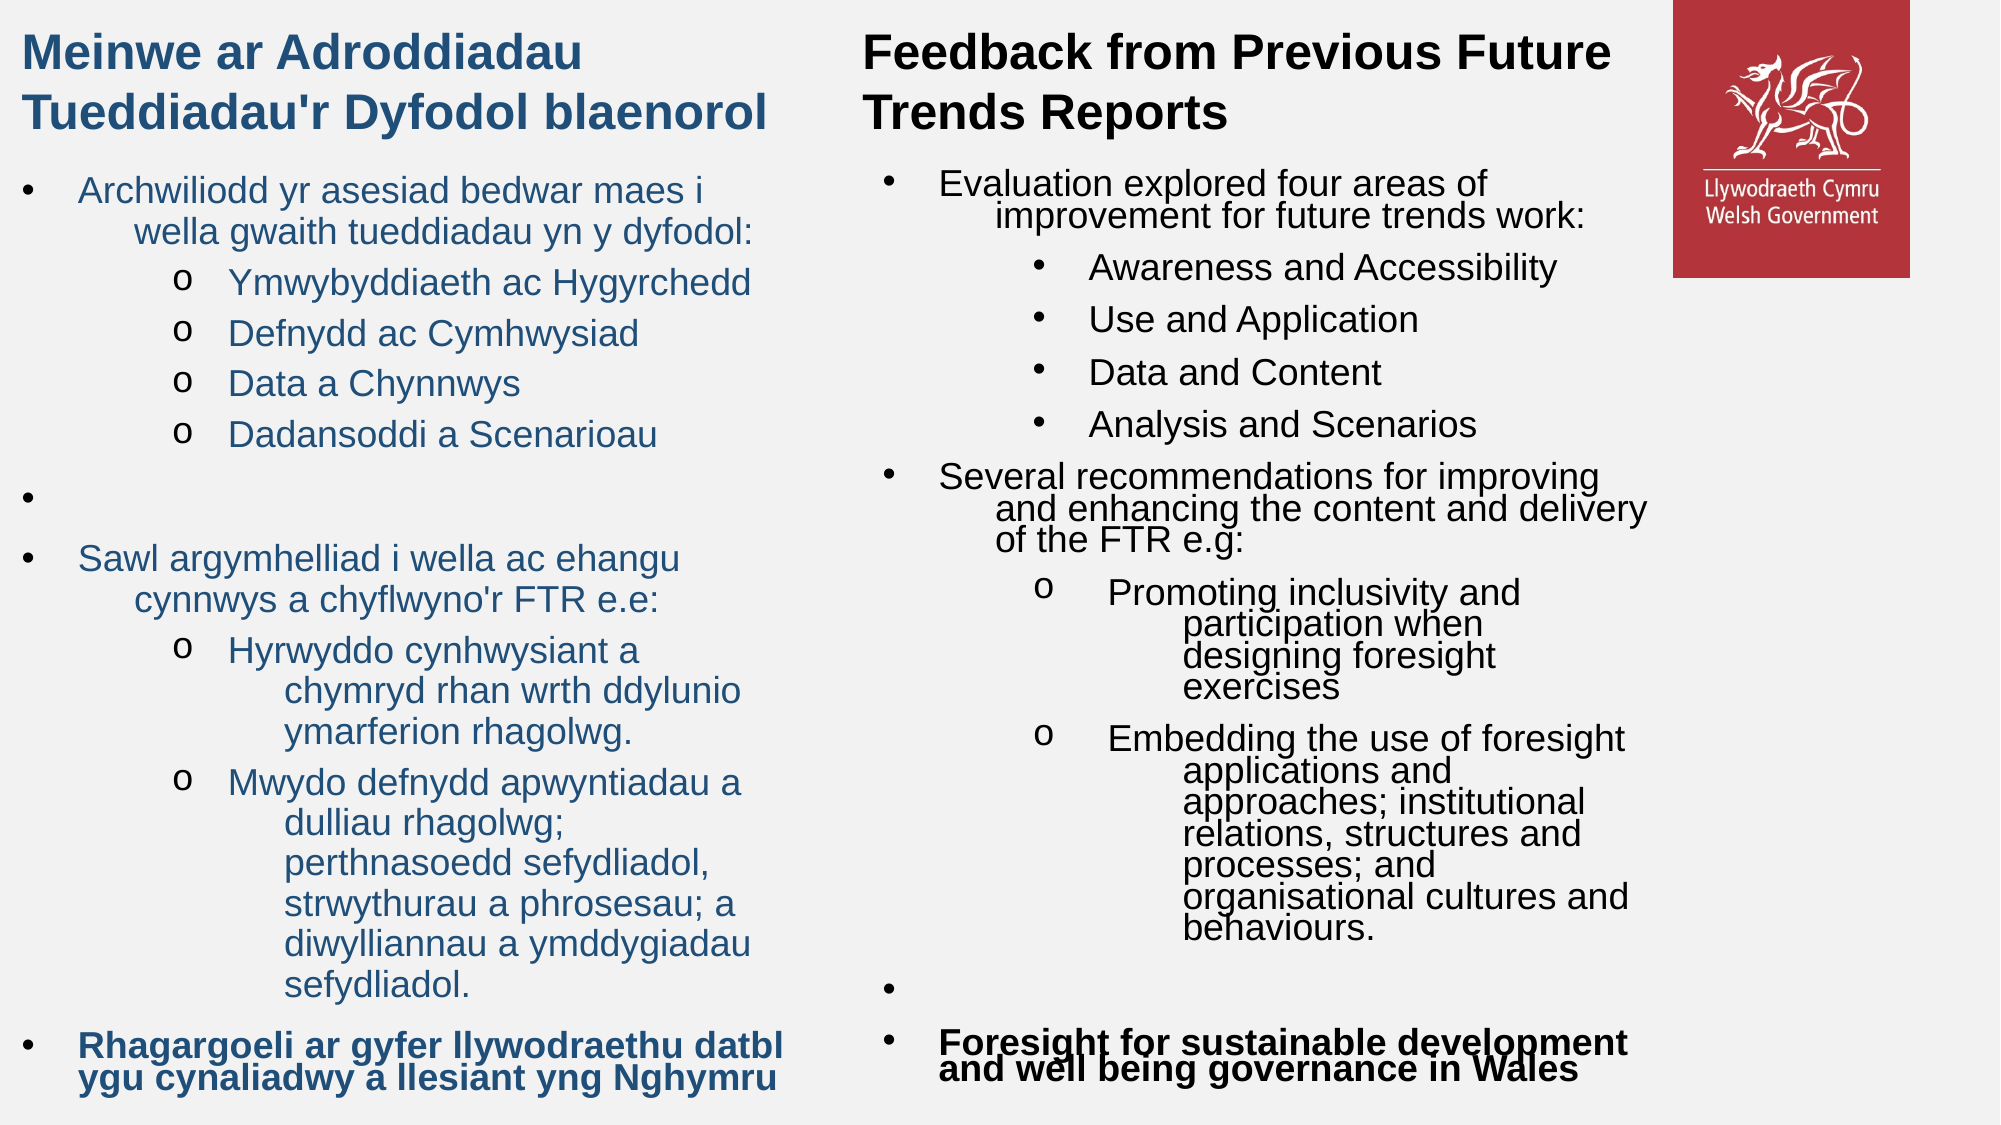

Meinwe ar Adroddiadau Tueddiadau'r Dyfodol blaenorol
Feedback from Previous Future Trends Reports
Archwiliodd yr asesiad bedwar maes i wella gwaith tueddiadau yn y dyfodol:
Ymwybyddiaeth ac Hygyrchedd
Defnydd ac Cymhwysiad
Data a Chynnwys
Dadansoddi a Scenarioau
Sawl argymhelliad i wella ac ehangu cynnwys a chyflwyno'r FTR e.e:
Hyrwyddo cynhwysiant a chymryd rhan wrth ddylunio ymarferion rhagolwg.
Mwydo defnydd apwyntiadau a dulliau rhagolwg; perthnasoedd sefydliadol, strwythurau a phrosesau; a diwylliannau a ymddygiadau sefydliadol.
Rhagargoeli ar gyfer llywodraethu datblygu cynaliadwy a llesiant yng Nghymru
# Evaluation explored four areas of improvement for future trends work:
Awareness and Accessibility
Use and Application
Data and Content
Analysis and Scenarios
Several recommendations for improving and enhancing the content and delivery of the FTR e.g:
Promoting inclusivity and participation when designing foresight exercises
Embedding the use of foresight applications and approaches; institutional relations, structures and processes; and organisational cultures and behaviours.
Foresight for sustainable development and well being governance in Wales